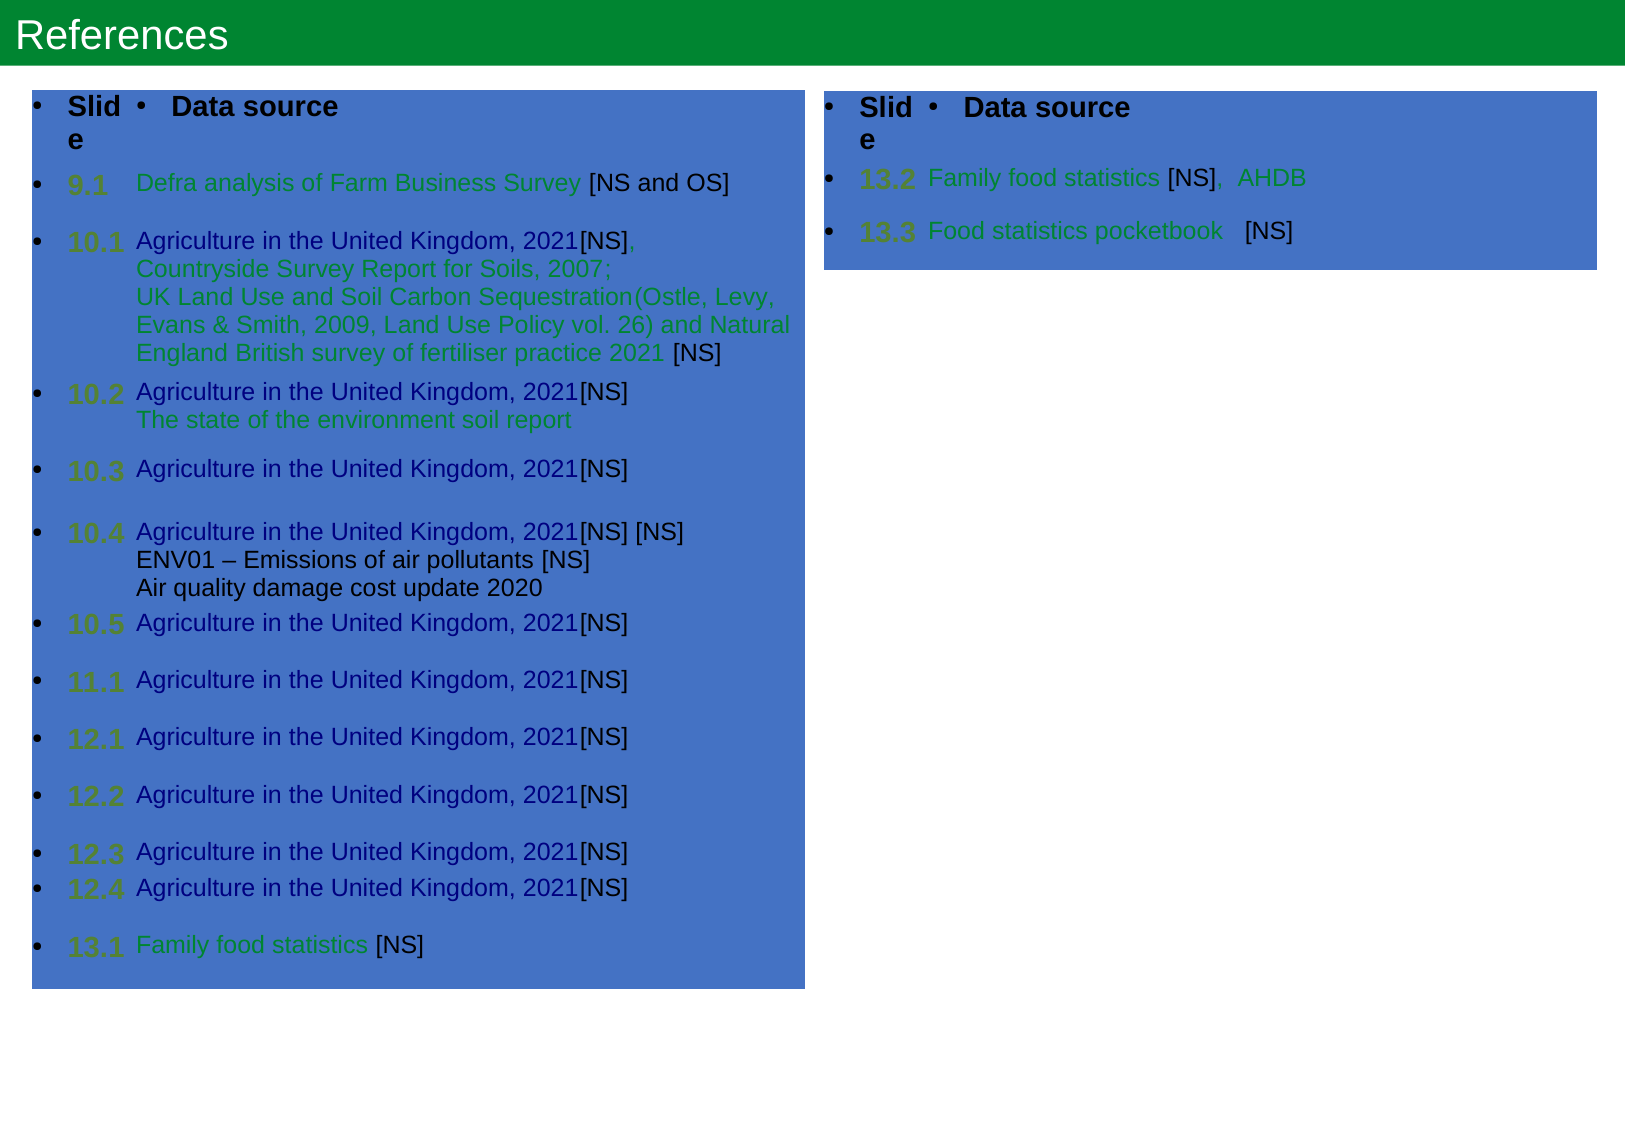

References
| Slide | Data source |
| --- | --- |
| 9.1 | Defra analysis of Farm Business Survey [NS and OS] |
| 10.1 | Agriculture in the United Kingdom, 2021[NS], Countryside Survey Report for Soils, 2007; UK Land Use and Soil Carbon Sequestration(Ostle, Levy, Evans & Smith, 2009, Land Use Policy vol. 26) and Natural England British survey of fertiliser practice 2021 [NS] |
| 10.2 | Agriculture in the United Kingdom, 2021[NS] The state of the environment soil report |
| 10.3 | Agriculture in the United Kingdom, 2021[NS] |
| 10.4 | Agriculture in the United Kingdom, 2021[NS] [NS] ENV01 – Emissions of air pollutants [NS] Air quality damage cost update 2020 |
| 10.5 | Agriculture in the United Kingdom, 2021[NS] |
| 11.1 | Agriculture in the United Kingdom, 2021[NS] |
| 12.1 | Agriculture in the United Kingdom, 2021[NS] |
| 12.2 | Agriculture in the United Kingdom, 2021[NS] |
| 12.3 | Agriculture in the United Kingdom, 2021[NS] |
| 12.4 | Agriculture in the United Kingdom, 2021[NS] |
| 13.1 | Family food statistics [NS] |
| Slide | Data source |
| --- | --- |
| 13.2 | Family food statistics [NS], AHDB |
| 13.3 | Food statistics pocketbook [NS] |
# References for slides 9.1 to 13.3